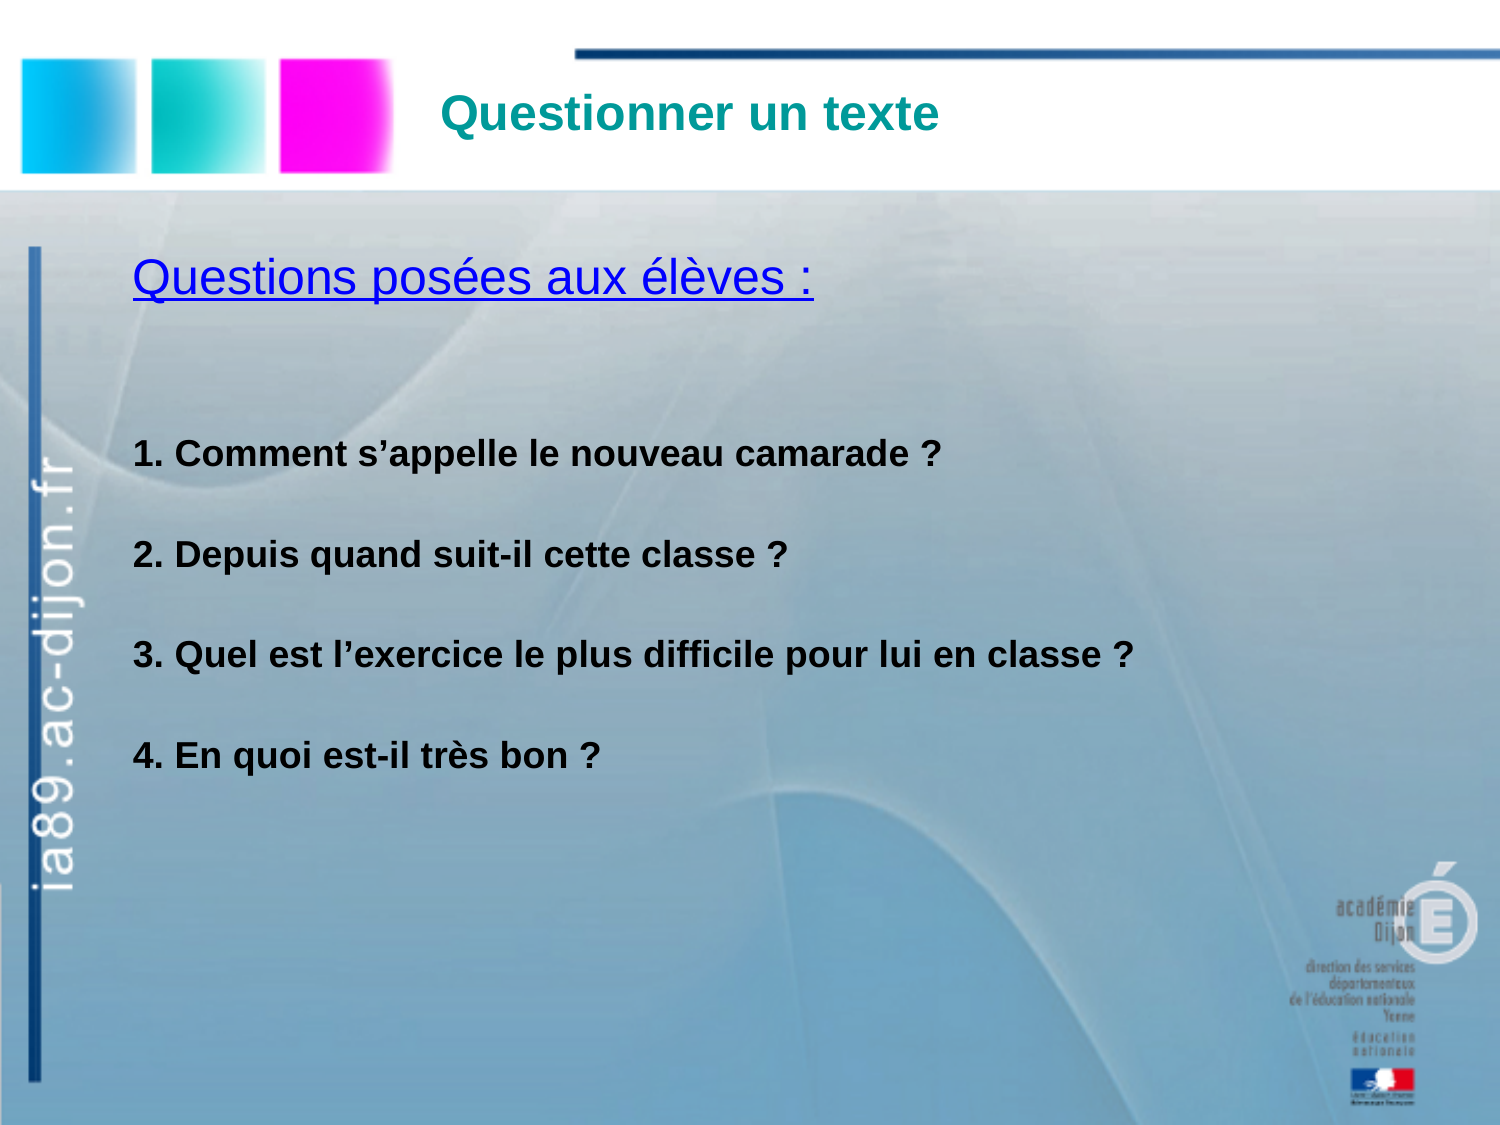

# Questionner un texte
Questions posées aux élèves :
1. Comment s’appelle le nouveau camarade ?
2. Depuis quand suit-il cette classe ?
3. Quel est l’exercice le plus difficile pour lui en classe ?
4. En quoi est-il très bon ?